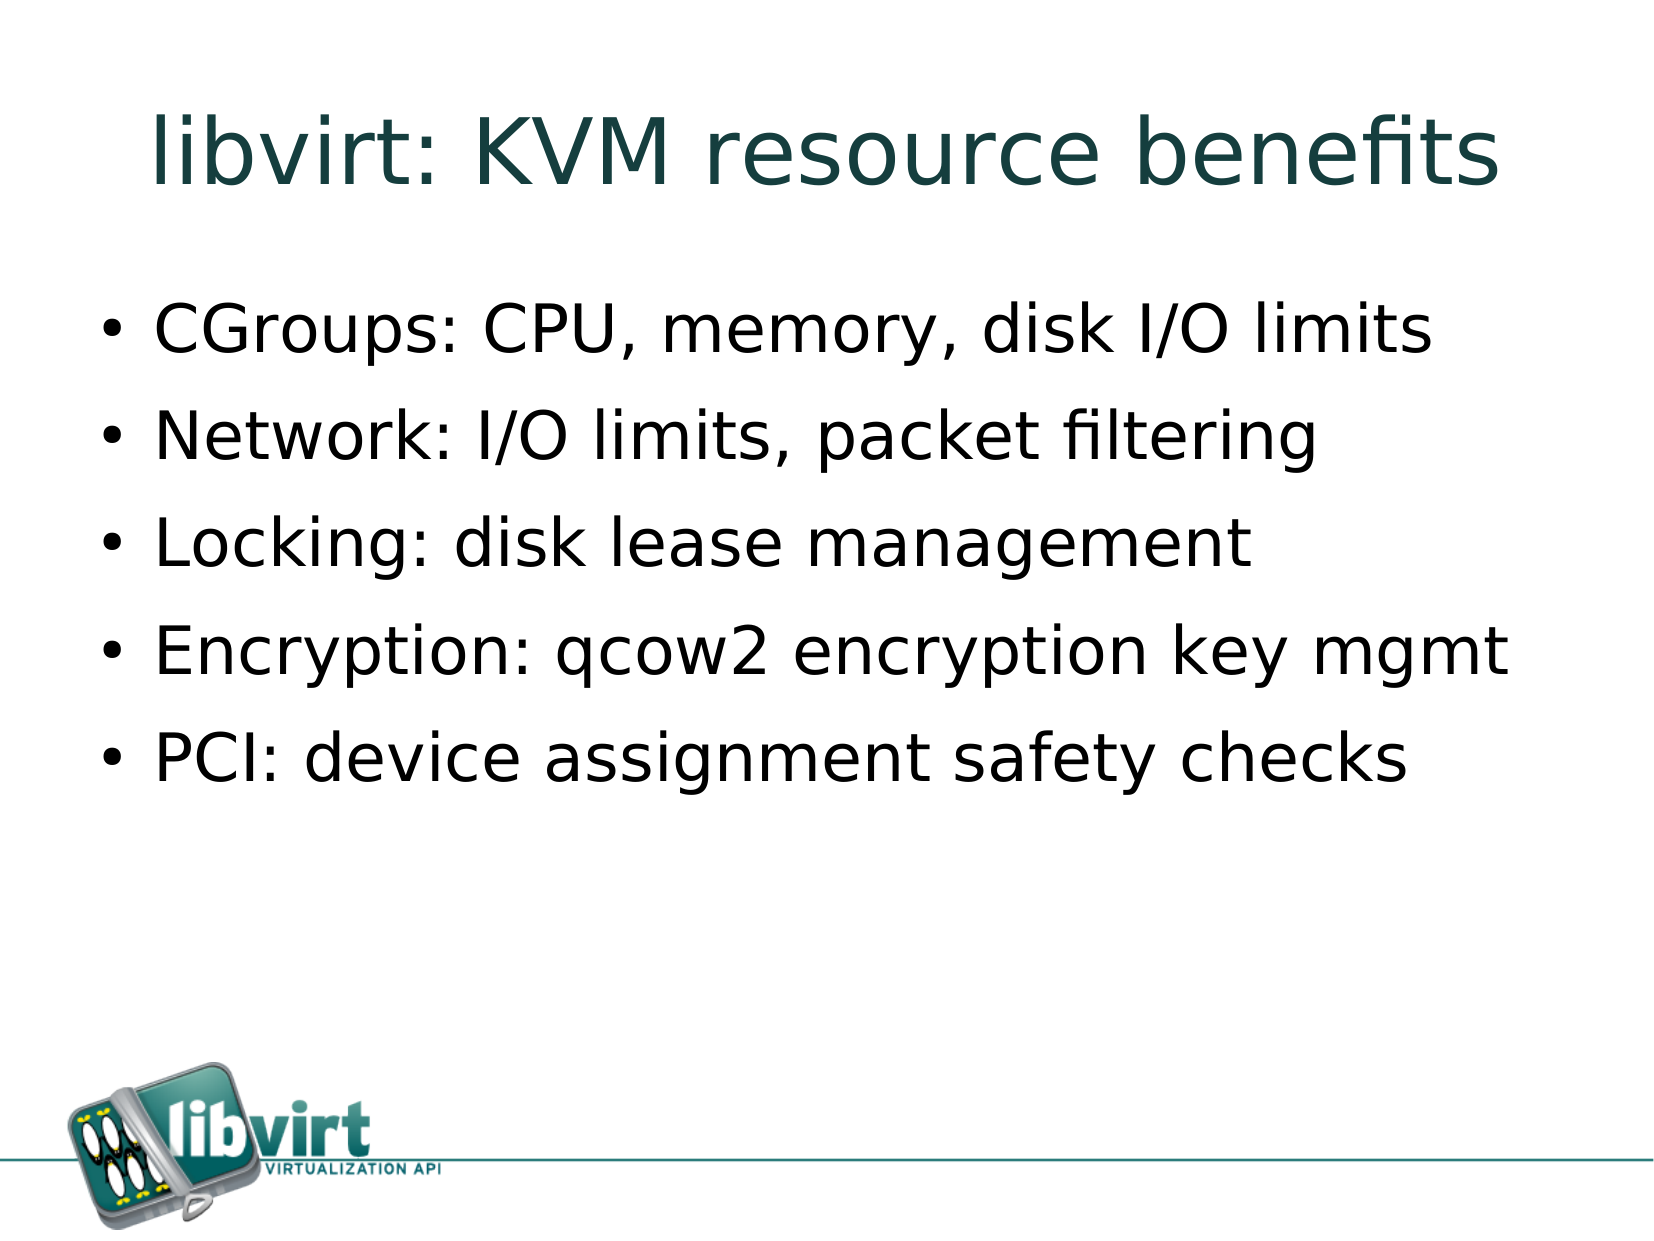

# libvirt: KVM resource benefits
CGroups: CPU, memory, disk I/O limits
Network: I/O limits, packet filtering
Locking: disk lease management
Encryption: qcow2 encryption key mgmt
PCI: device assignment safety checks